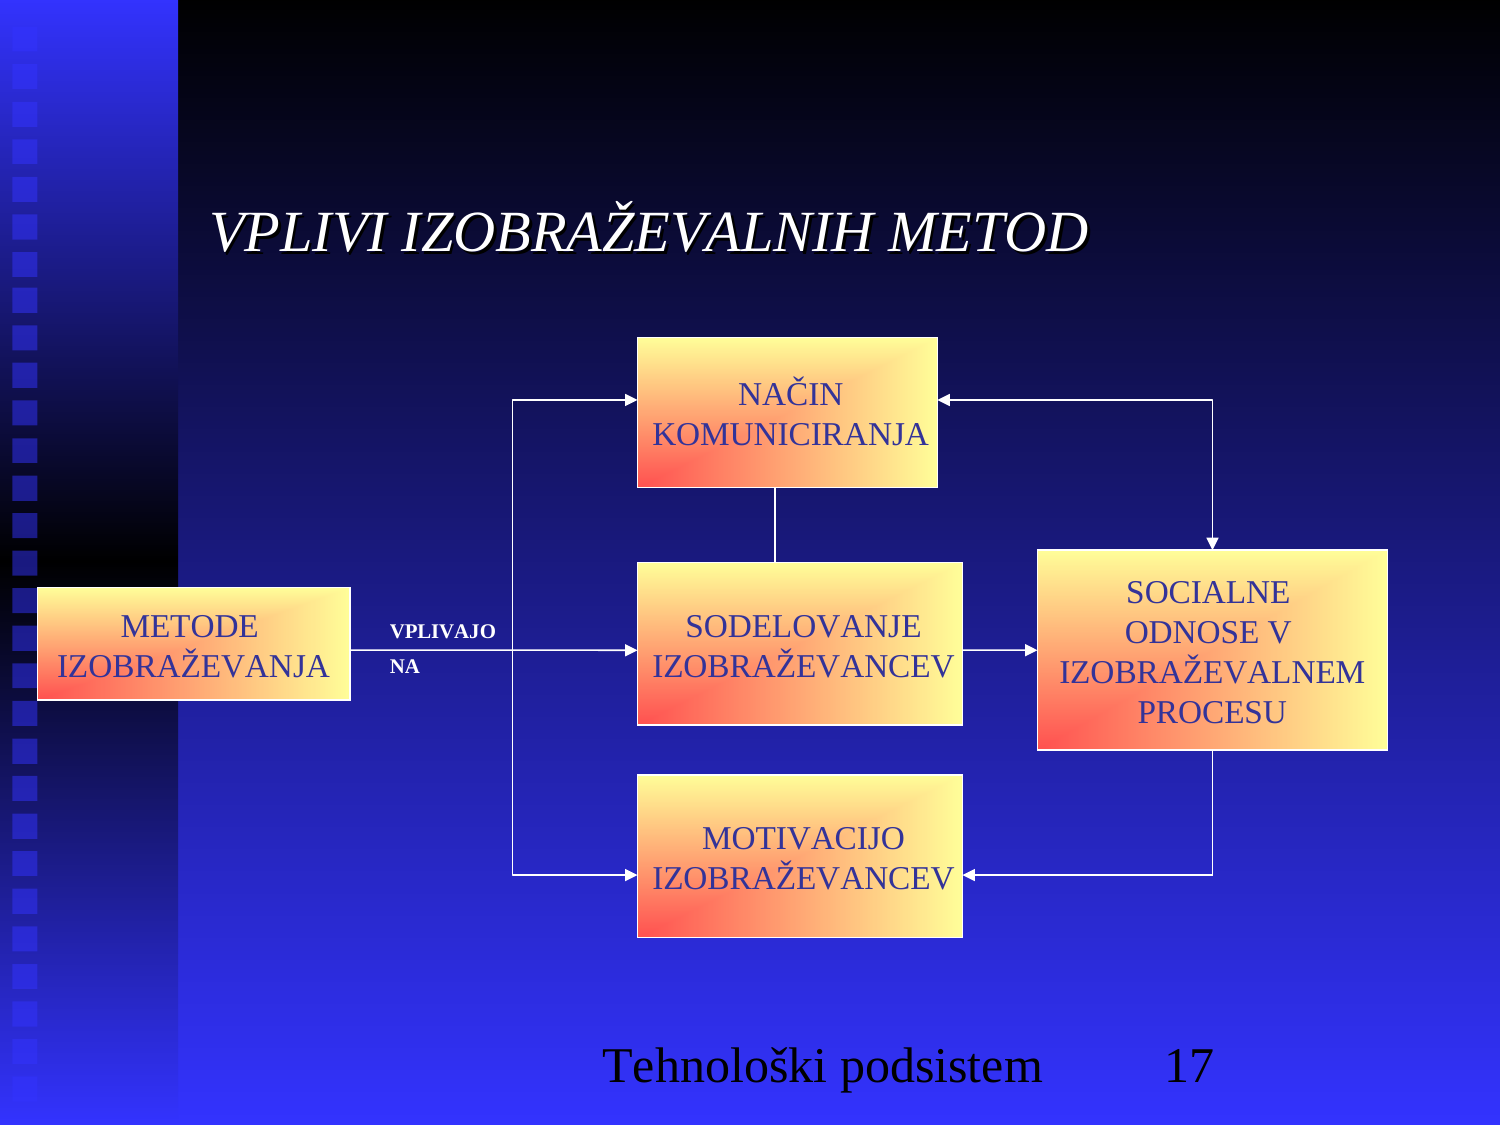

# VPLIVI IZOBRAŽEVALNIH METOD
NAČIN
KOMUNICIRANJA
SOCIALNE
ODNOSE V
IZOBRAŽEVALNEM
PROCESU
SODELOVANJE
IZOBRAŽEVANCEV
METODE
IZOBRAŽEVANJA
VPLIVAJO
NA
MOTIVACIJO
IZOBRAŽEVANCEV
Tehnološki podsistem
17